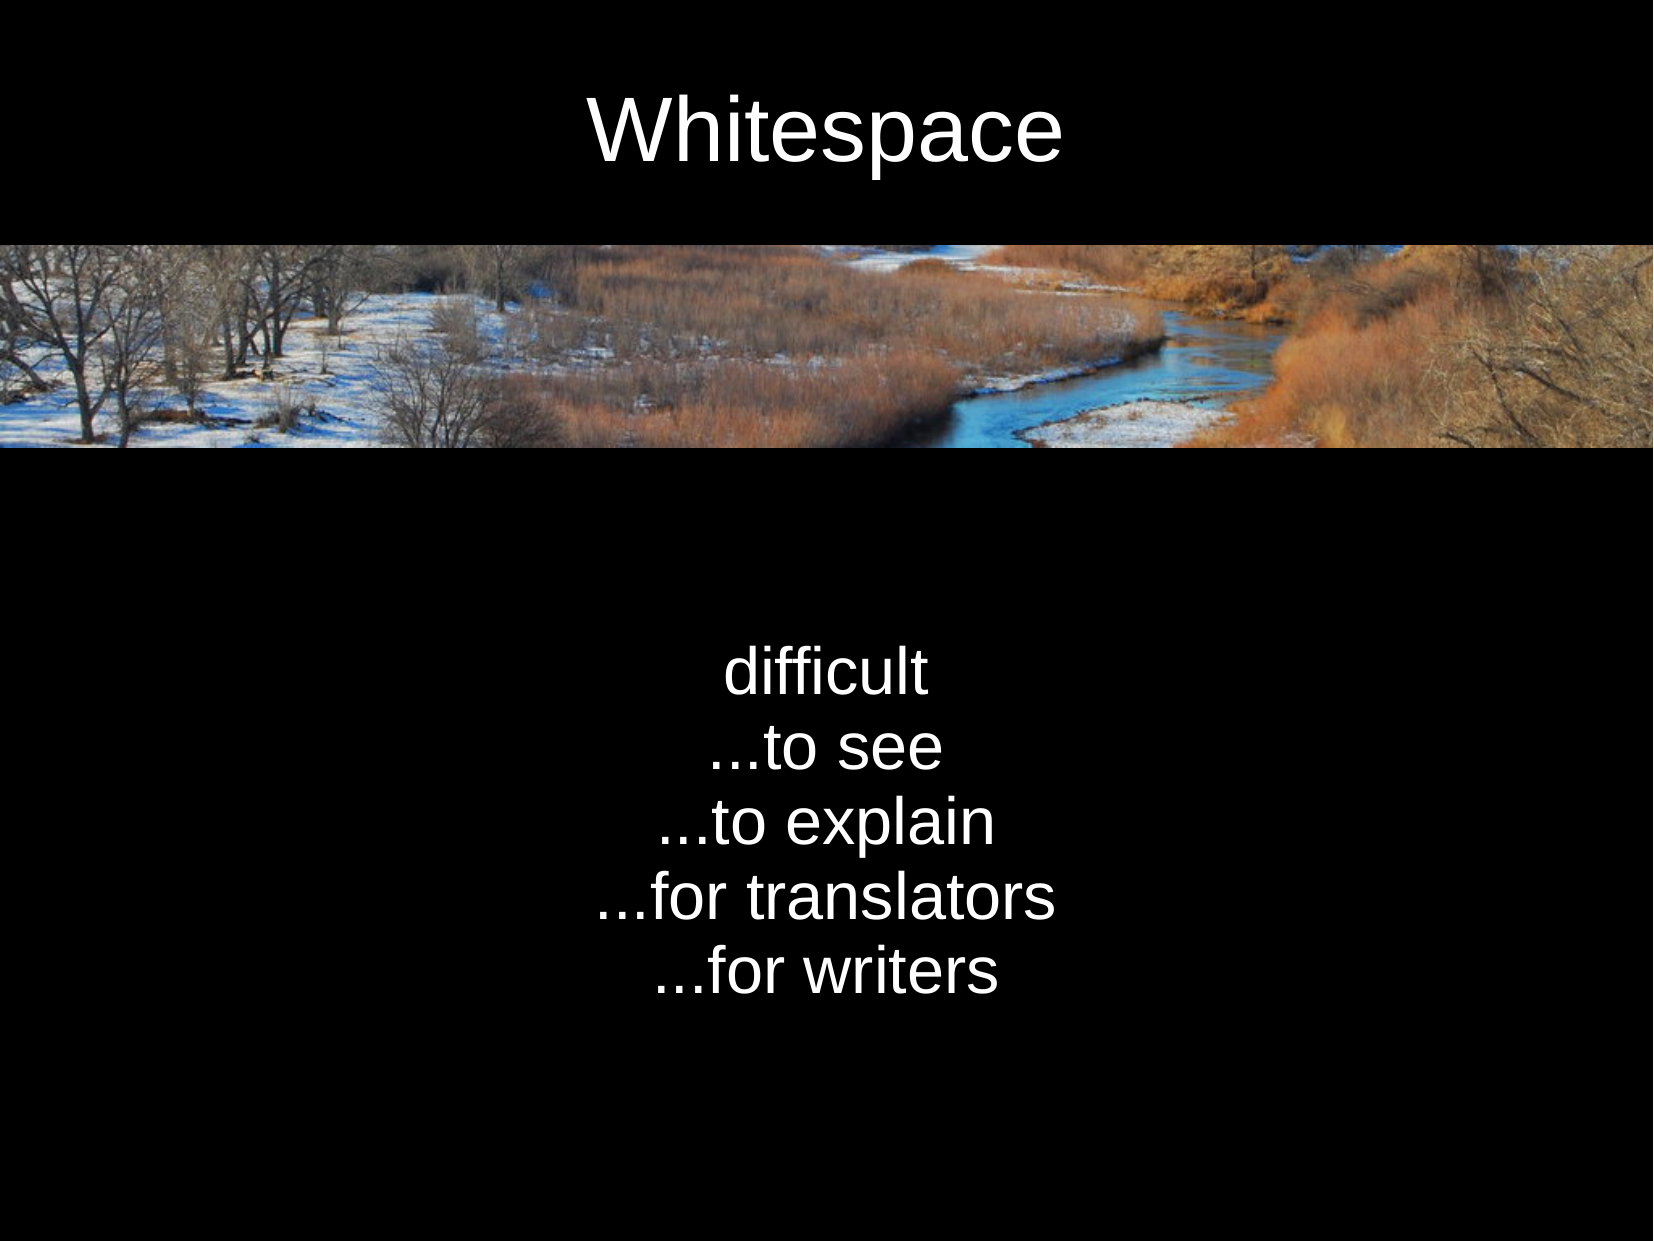

# Whitespace
difficult
...to see
...to explain
...for translators
...for writers